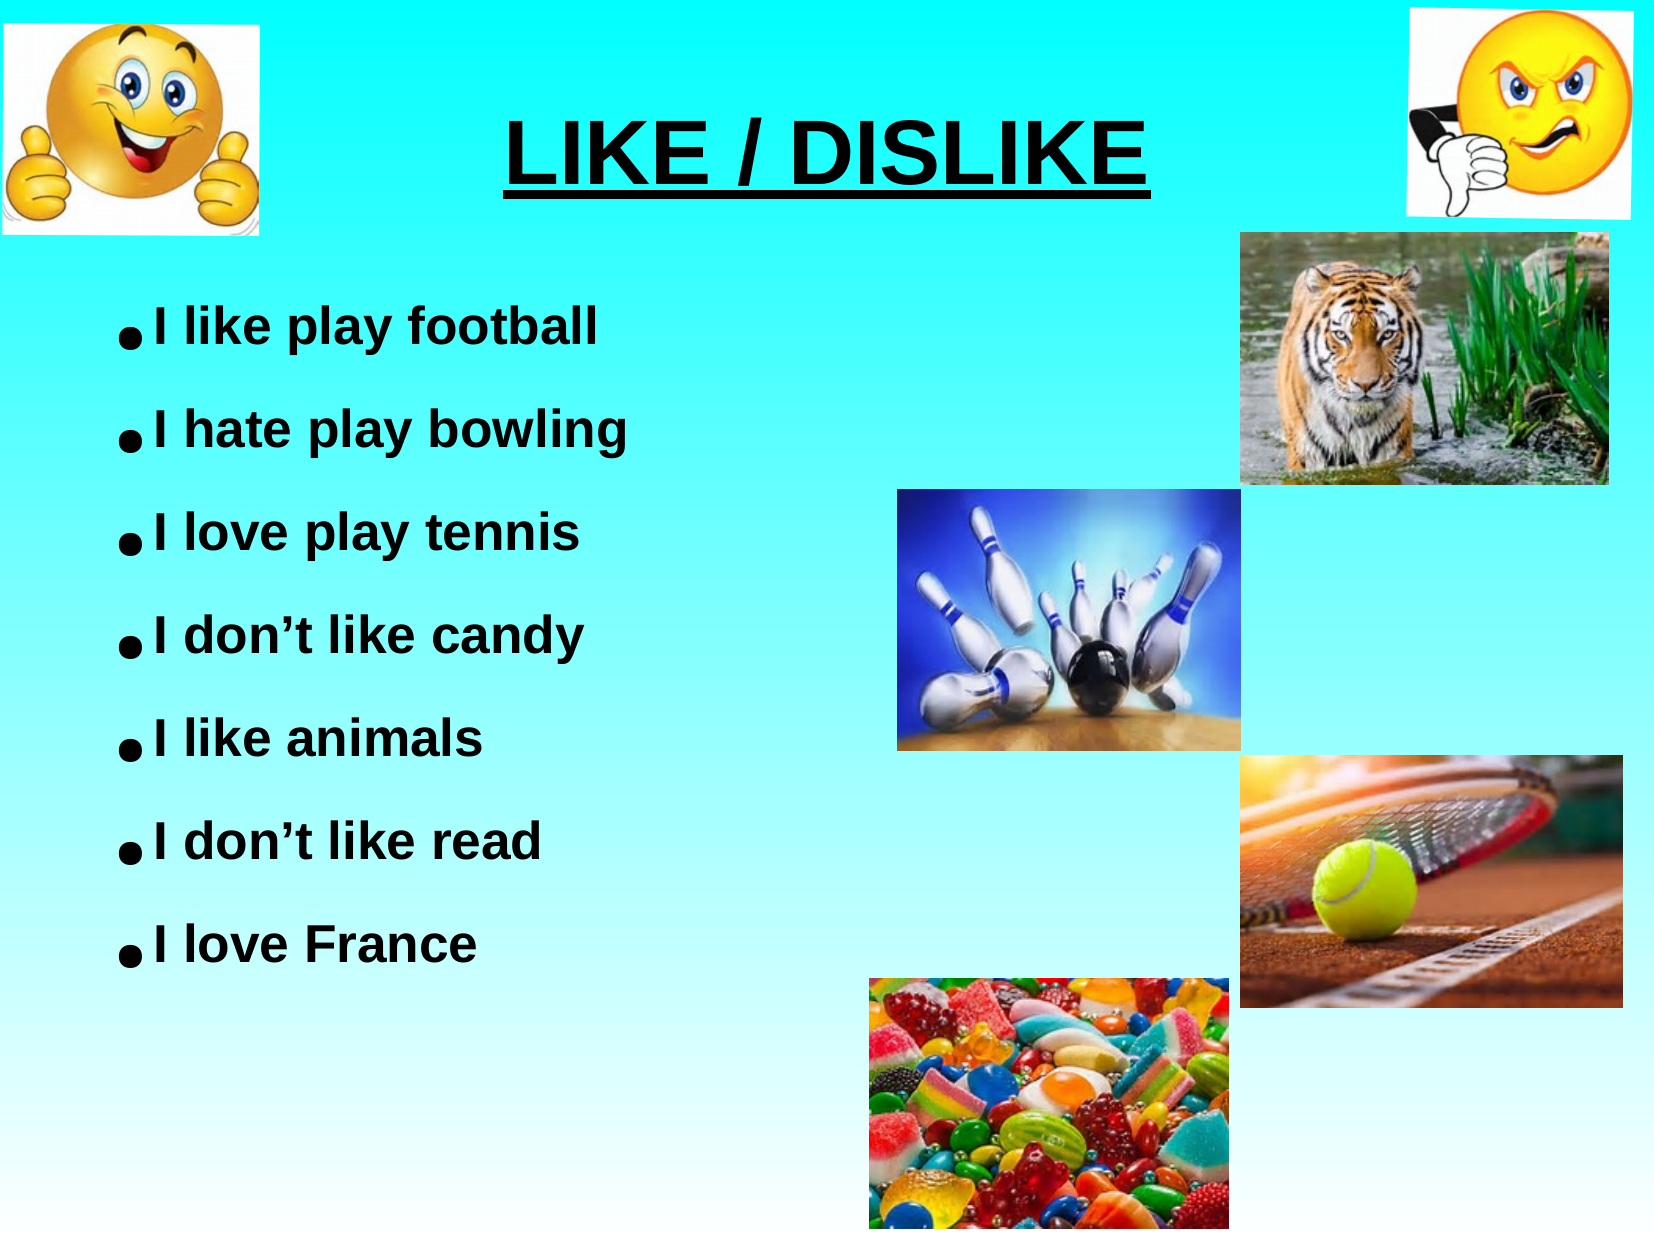

# LIKE / DISLIKE
 I like play football
 I hate play bowling
 I love play tennis
 I don’t like candy
 I like animals
 I don’t like read
 I love France